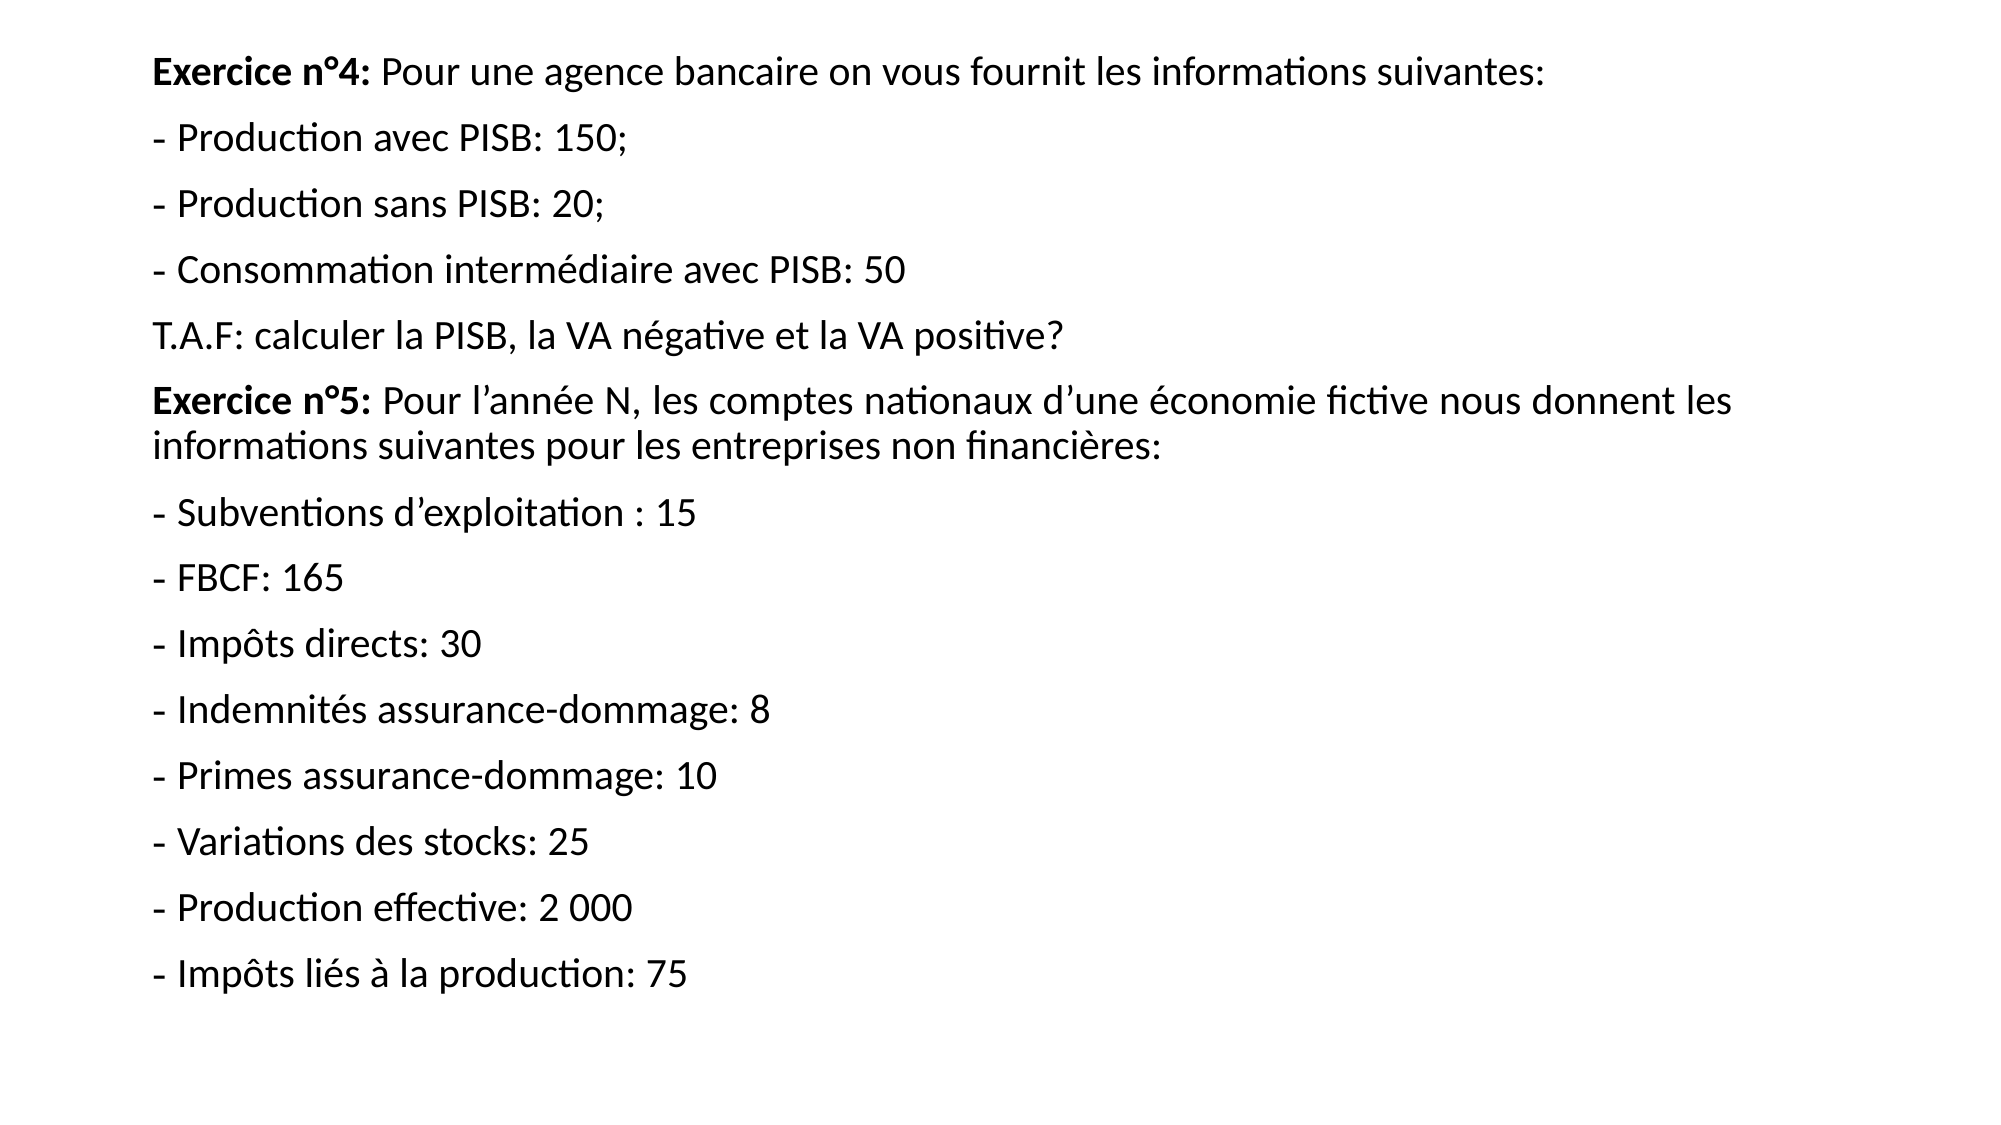

# Exercice n°4: Pour une agence bancaire on vous fournit les informations suivantes:
- Production avec PISB: 150;
- Production sans PISB: 20;
- Consommation intermédiaire avec PISB: 50
T.A.F: calculer la PISB, la VA négative et la VA positive?
Exercice n°5: Pour l’année N, les comptes nationaux d’une économie fictive nous donnent les informations suivantes pour les entreprises non financières:
- Subventions d’exploitation : 15
- FBCF: 165
- Impôts directs: 30
- Indemnités assurance-dommage: 8
- Primes assurance-dommage: 10
- Variations des stocks: 25
- Production effective: 2 000
- Impôts liés à la production: 75